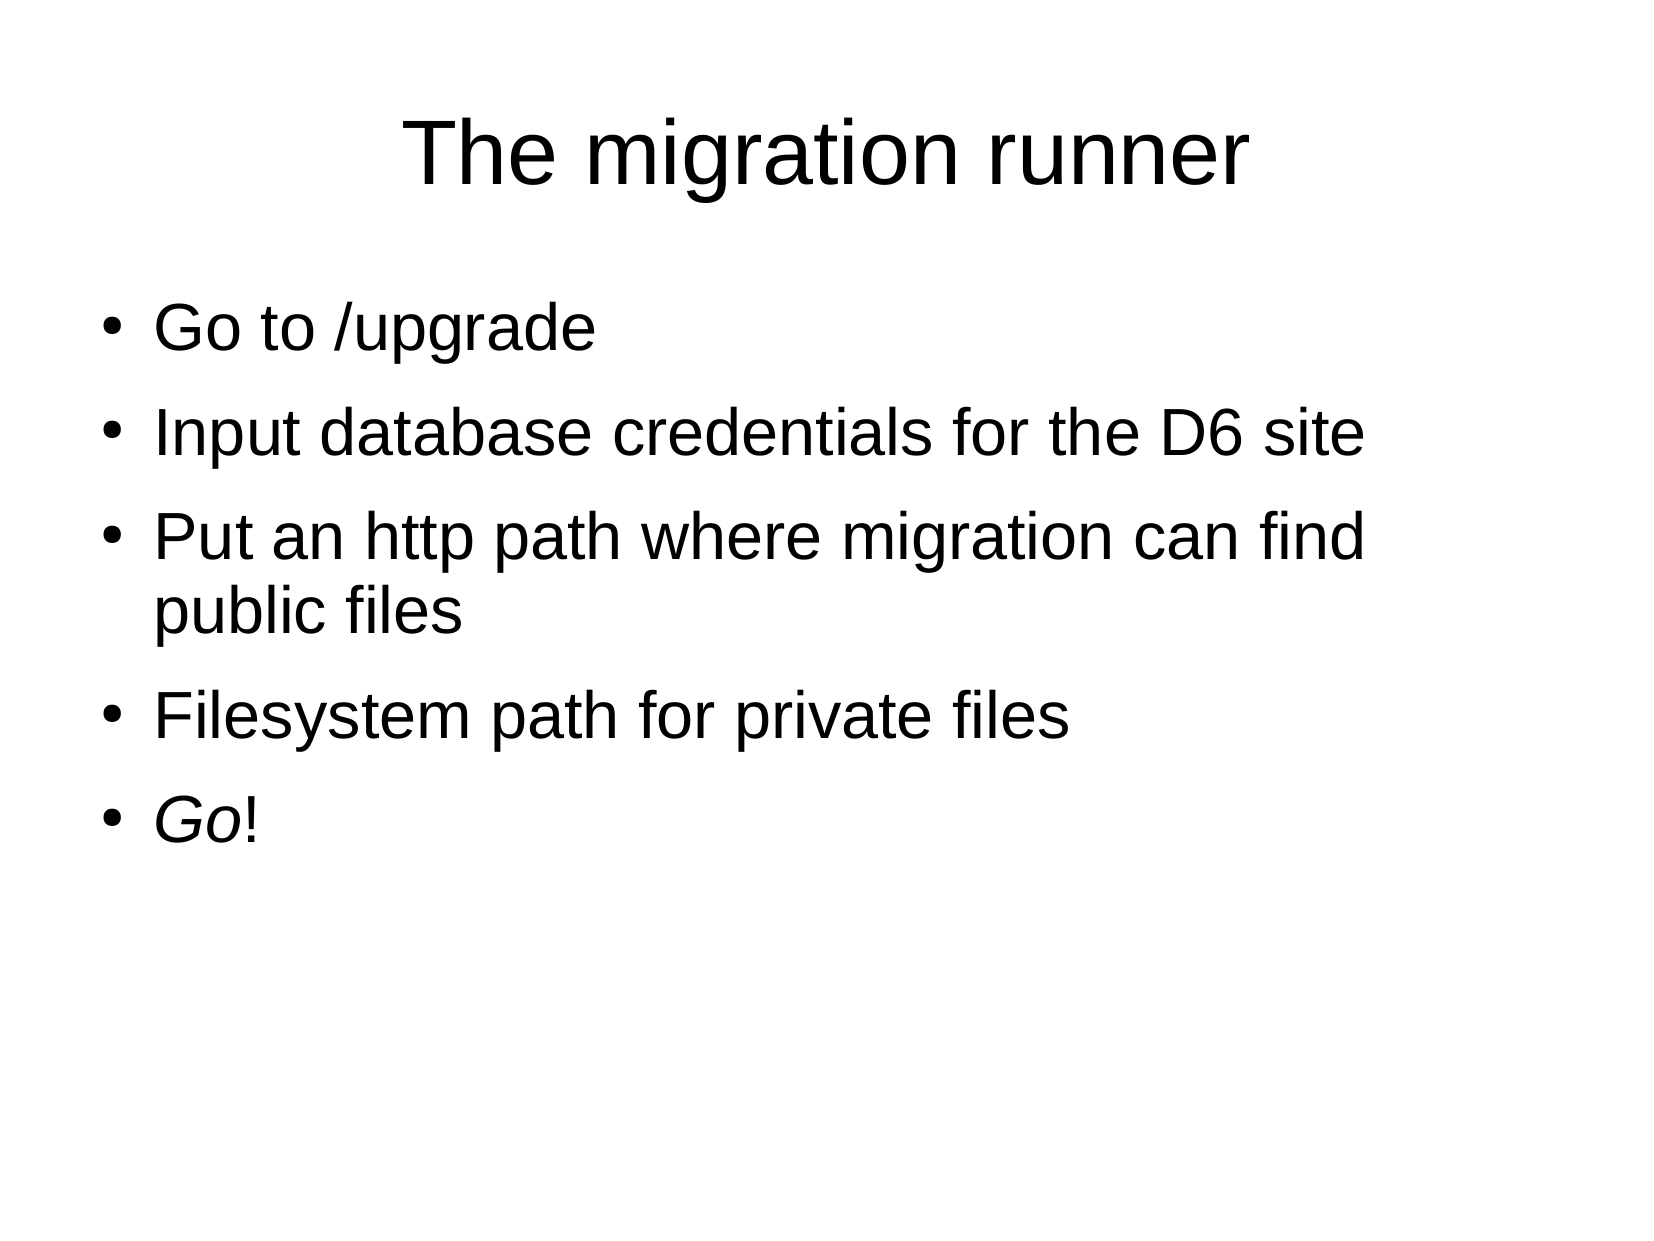

# The migration runner
Go to /upgrade
Input database credentials for the D6 site
Put an http path where migration can find public files
Filesystem path for private files
Go!